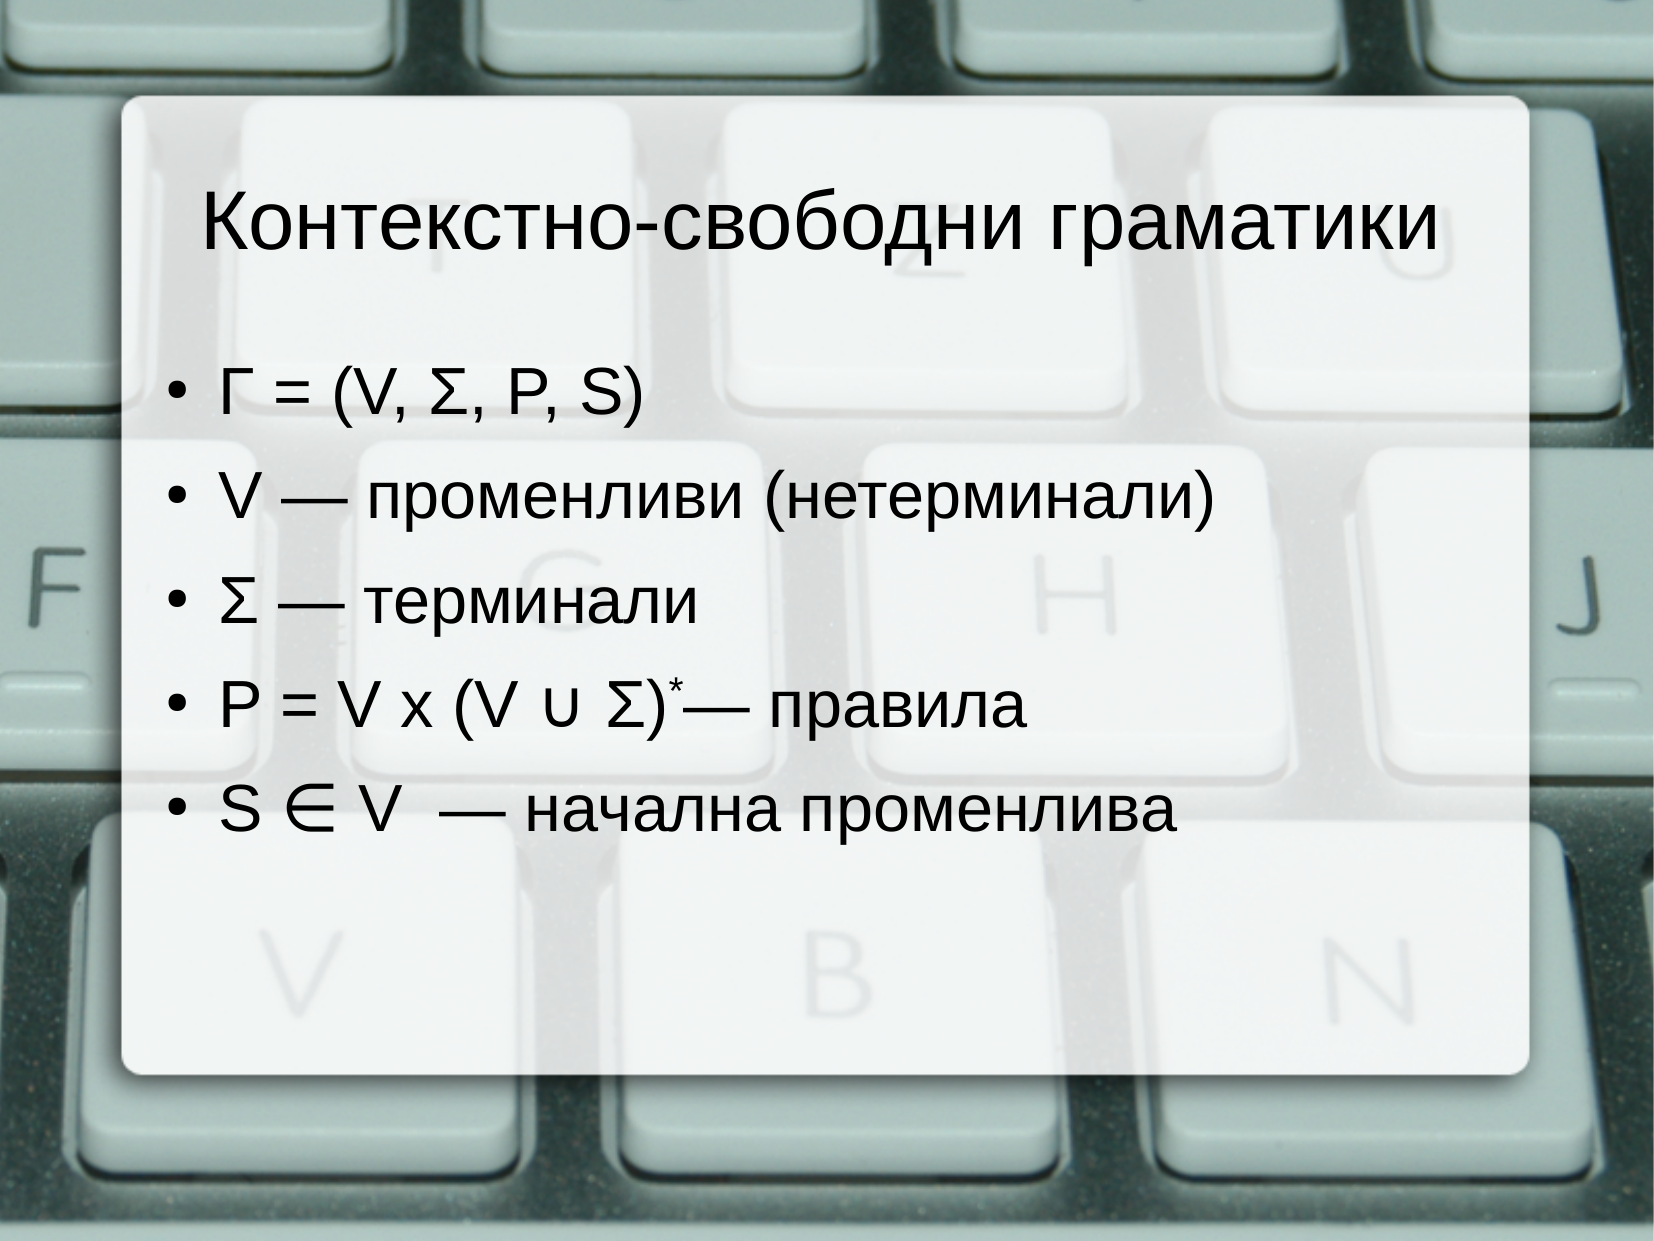

# Контекстно-свободни граматики
Γ = (V, Σ, P, S)
V — променливи (нетерминали)
Σ — терминали
P = V x (V ∪ Σ)*— правила
S ∈ V — начална променлива